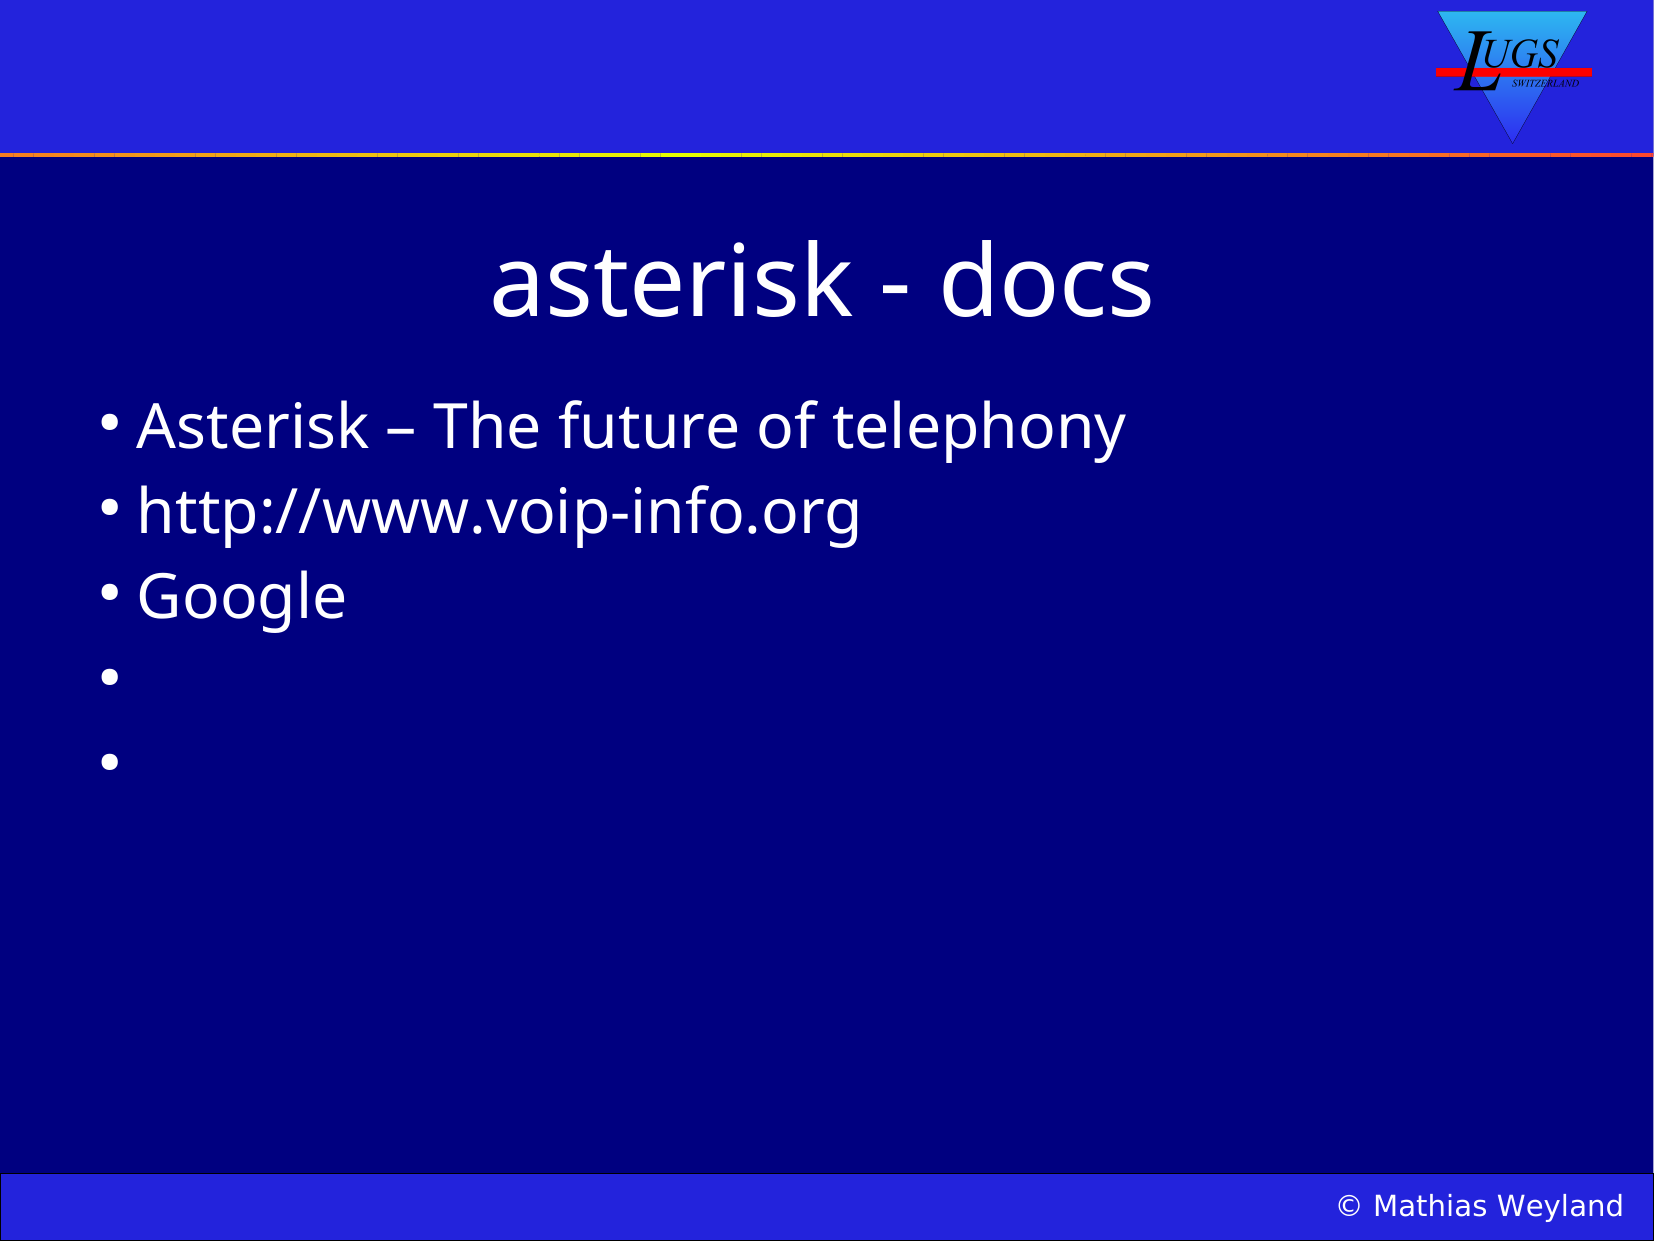

asterisk - docs
 Asterisk – The future of telephony
 http://www.voip-info.org
 Google
© Mathias Weyland